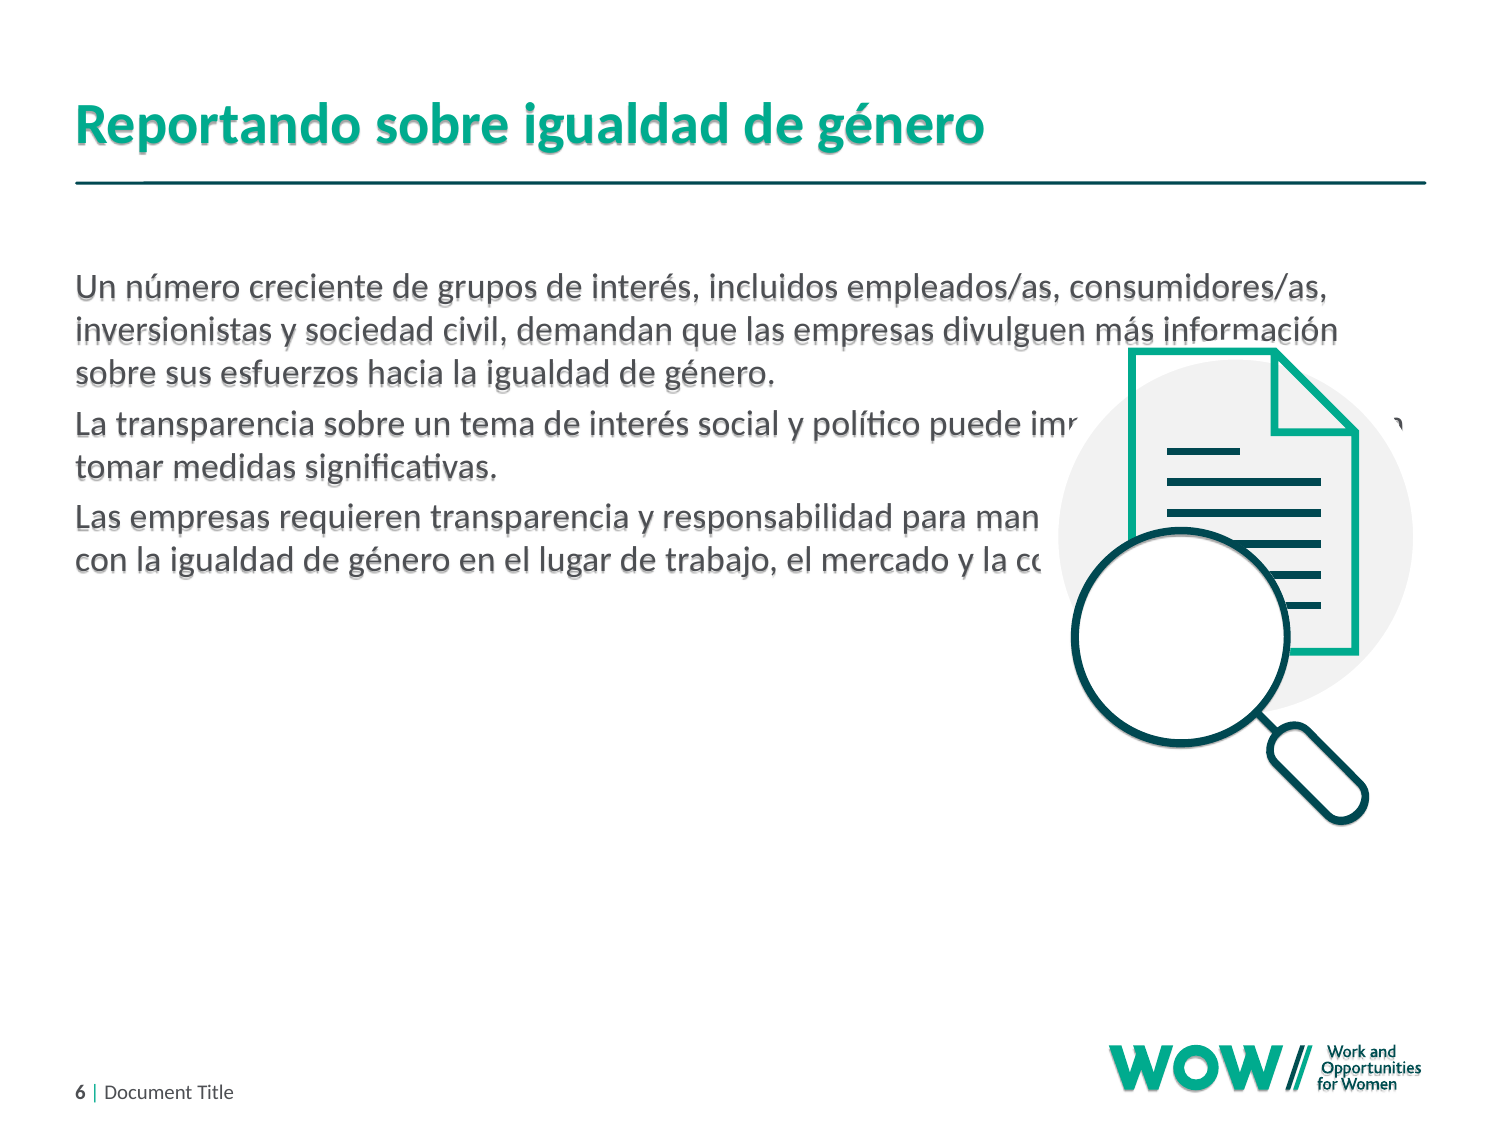

Reportando sobre igualdad de género
# Un número creciente de grupos de interés, incluidos empleados/as, consumidores/as, inversionistas y sociedad civil, demandan que las empresas divulguen más información sobre sus esfuerzos hacia la igualdad de género.
La transparencia sobre un tema de interés social y político puede impulsar a las empresas a tomar medidas significativas.
Las empresas requieren transparencia y responsabilidad para mantener sus compromisos con la igualdad de género en el lugar de trabajo, el mercado y la comunidad.
6 | Document Title